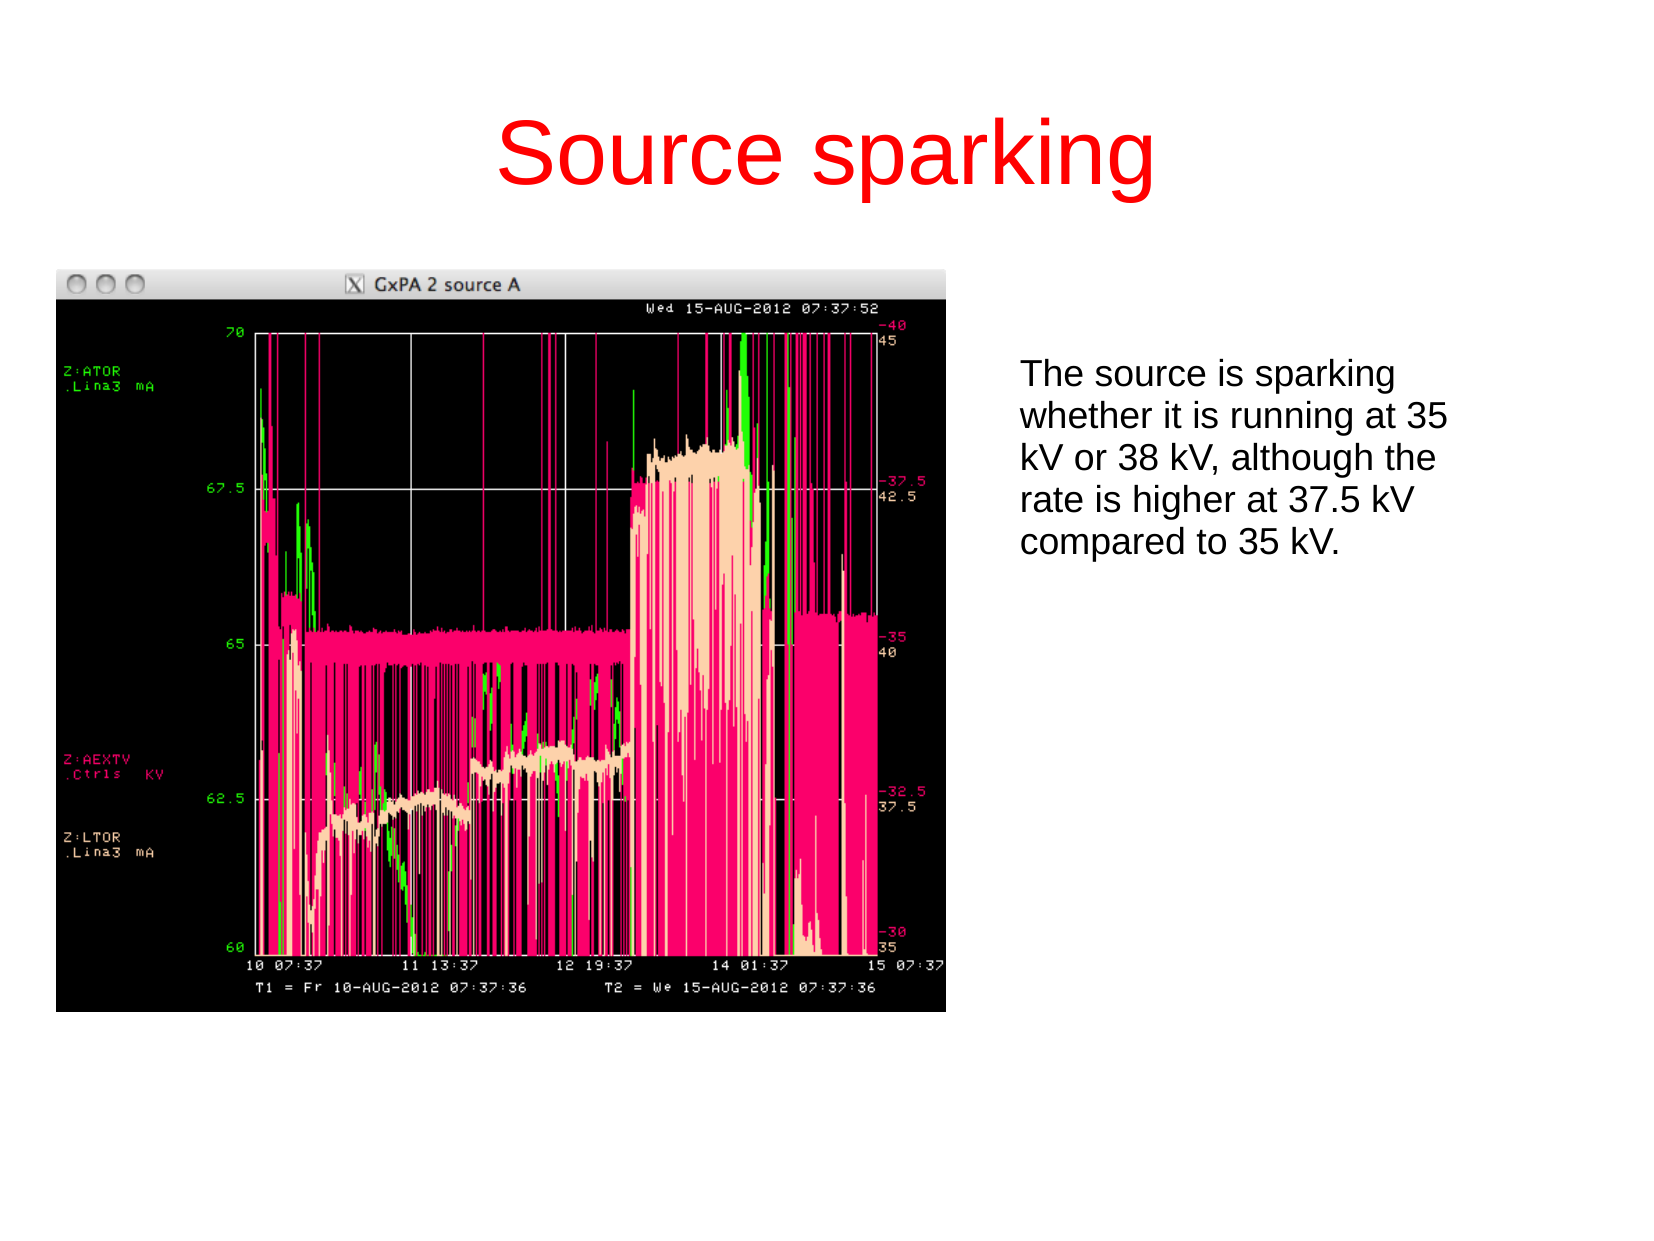

# Source sparking
The source is sparking whether it is running at 35 kV or 38 kV, although the rate is higher at 37.5 kV compared to 35 kV.